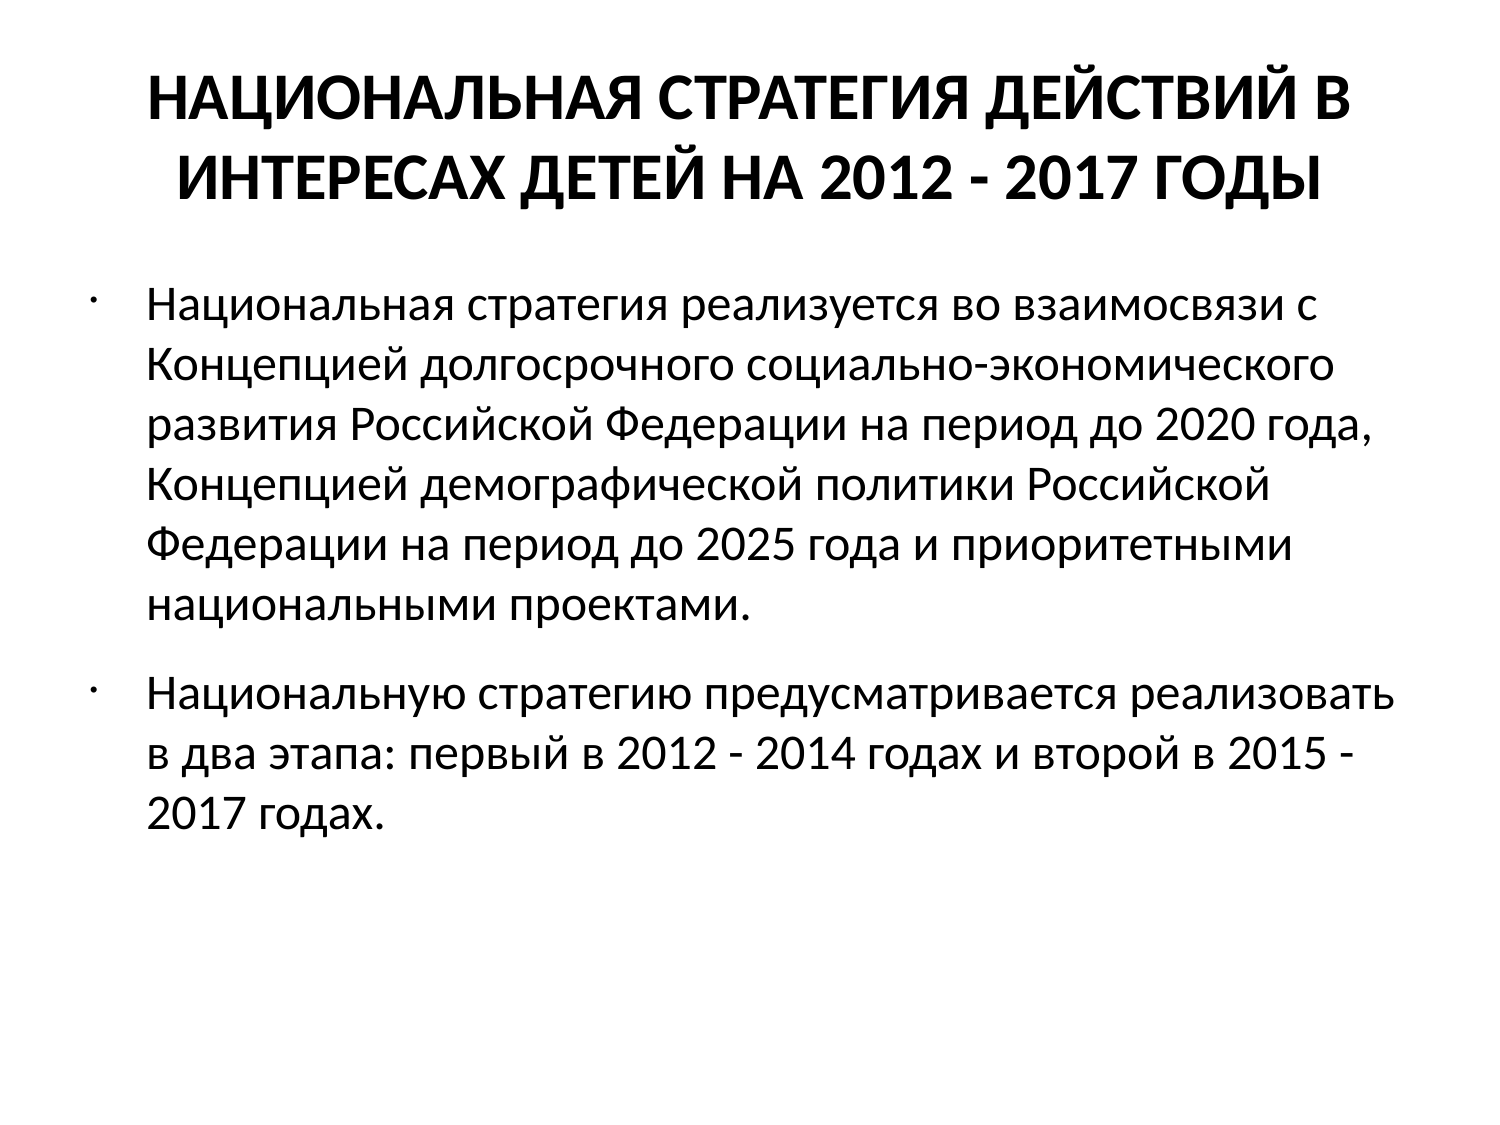

# НАЦИОНАЛЬНАЯ СТРАТЕГИЯ ДЕЙСТВИЙ В ИНТЕРЕСАХ ДЕТЕЙ НА 2012 - 2017 ГОДЫ
Национальная стратегия реализуется во взаимосвязи с Концепцией долгосрочного социально-экономического развития Российской Федерации на период до 2020 года, Концепцией демографической политики Российской Федерации на период до 2025 года и приоритетными национальными проектами.
Национальную стратегию предусматривается реализовать в два этапа: первый в 2012 - 2014 годах и второй в 2015 - 2017 годах.